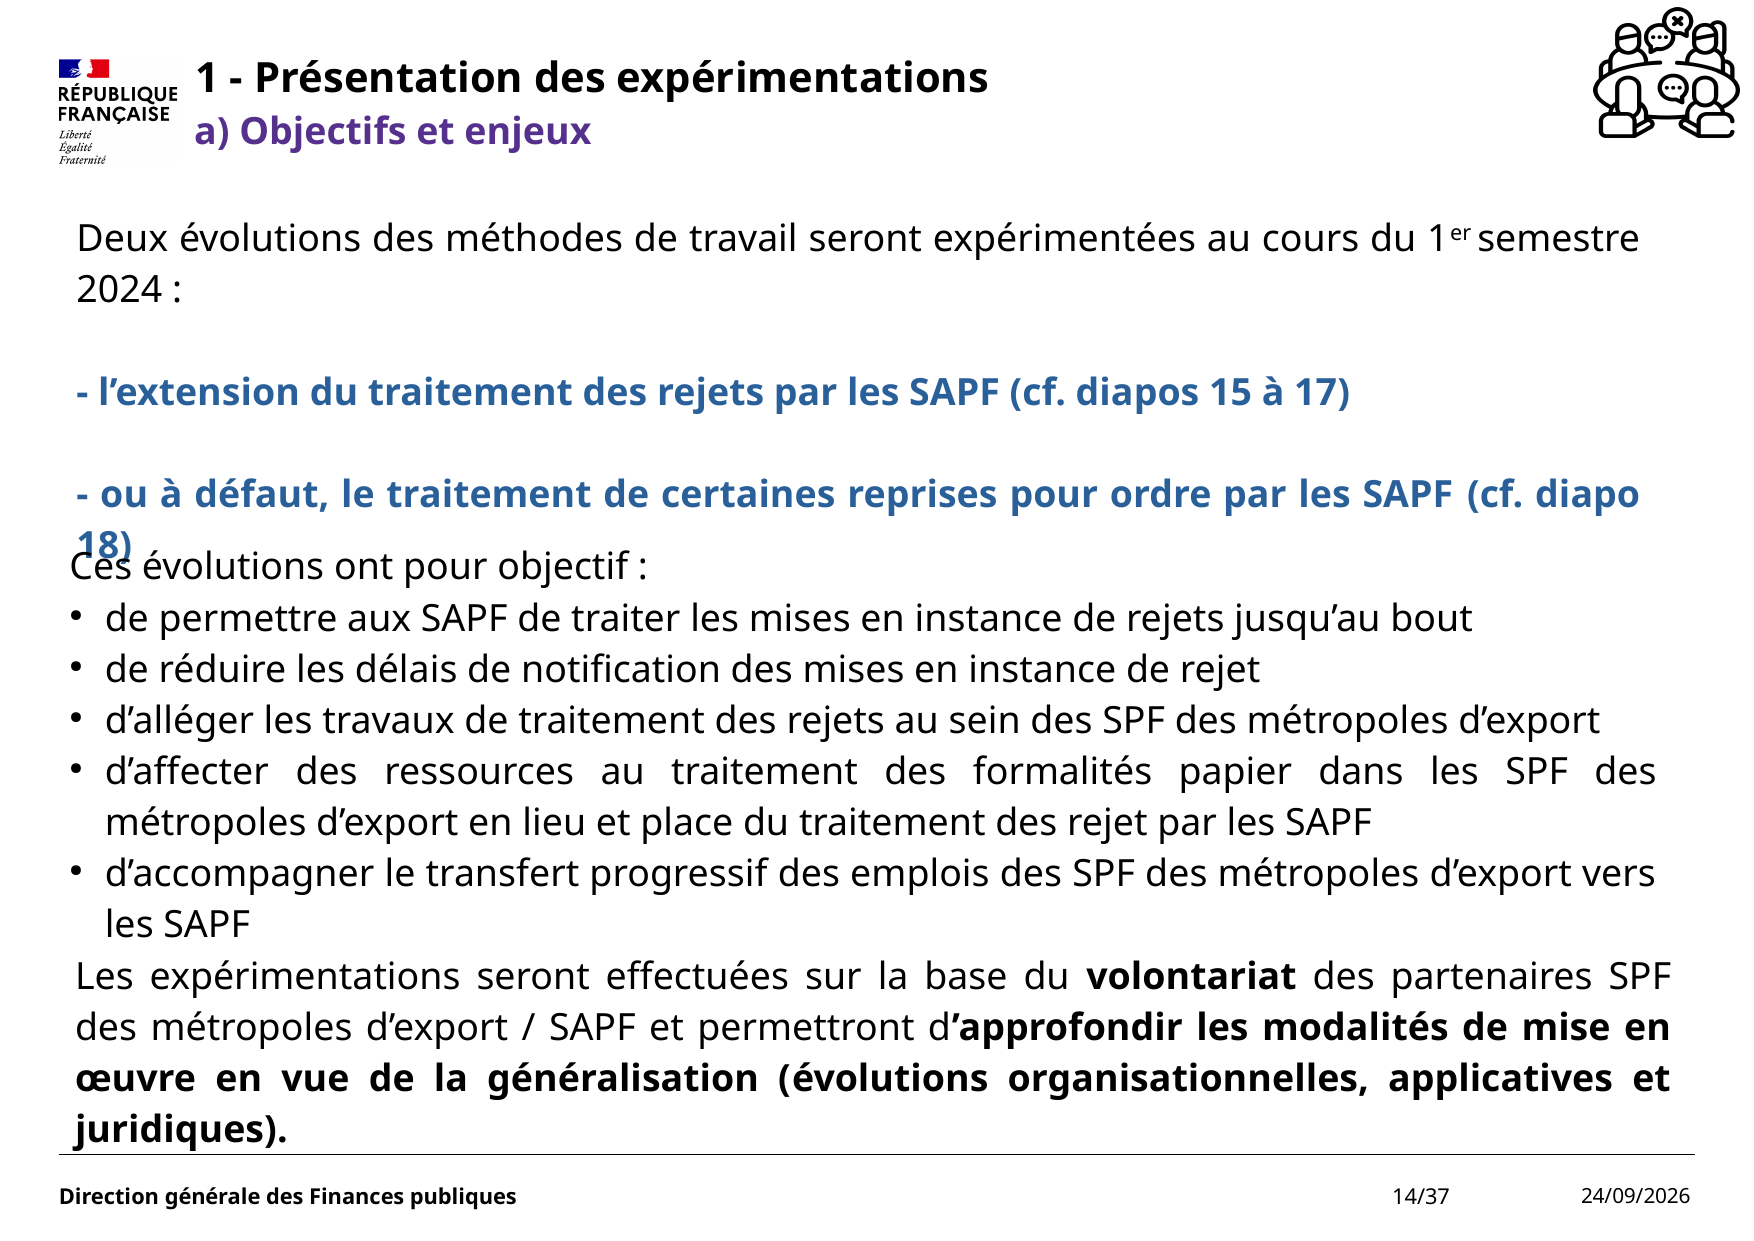

1 - Présentation des expérimentations
a) Objectifs et enjeux
Deux évolutions des méthodes de travail seront expérimentées au cours du 1er semestre 2024 :
- l’extension du traitement des rejets par les SAPF (cf. diapos 15 à 17)
- ou à défaut, le traitement de certaines reprises pour ordre par les SAPF (cf. diapo 18)
Ces évolutions ont pour objectif :
de permettre aux SAPF de traiter les mises en instance de rejets jusqu’au bout
de réduire les délais de notification des mises en instance de rejet
d’alléger les travaux de traitement des rejets au sein des SPF des métropoles d’export
d’affecter des ressources au traitement des formalités papier dans les SPF des métropoles d’export en lieu et place du traitement des rejet par les SAPF
d’accompagner le transfert progressif des emplois des SPF des métropoles d’export vers les SAPF
Les expérimentations seront effectuées sur la base du volontariat des partenaires SPF des métropoles d’export / SAPF et permettront d’approfondir les modalités de mise en œuvre en vue de la généralisation (évolutions organisationnelles, applicatives et juridiques).